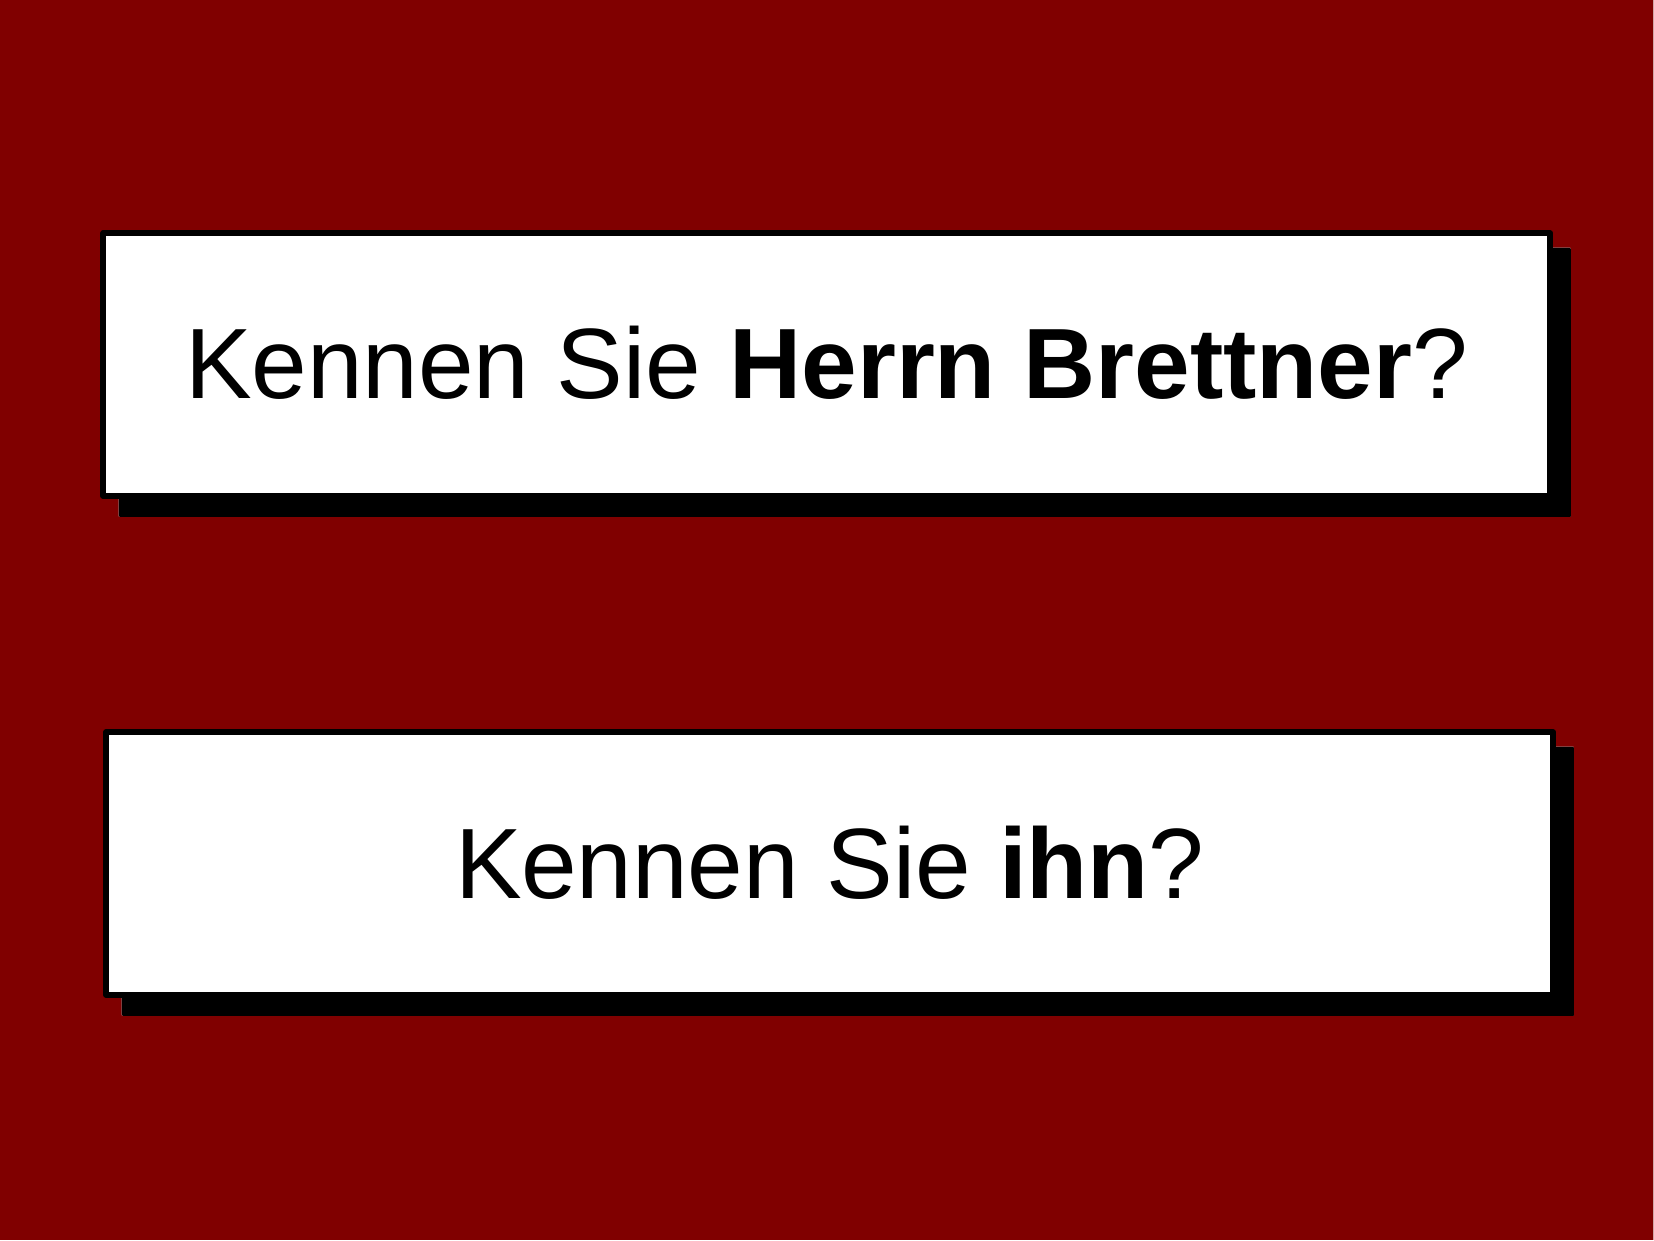

Kennen Sie Herrn Brettner?
Kennen Sie ihn?